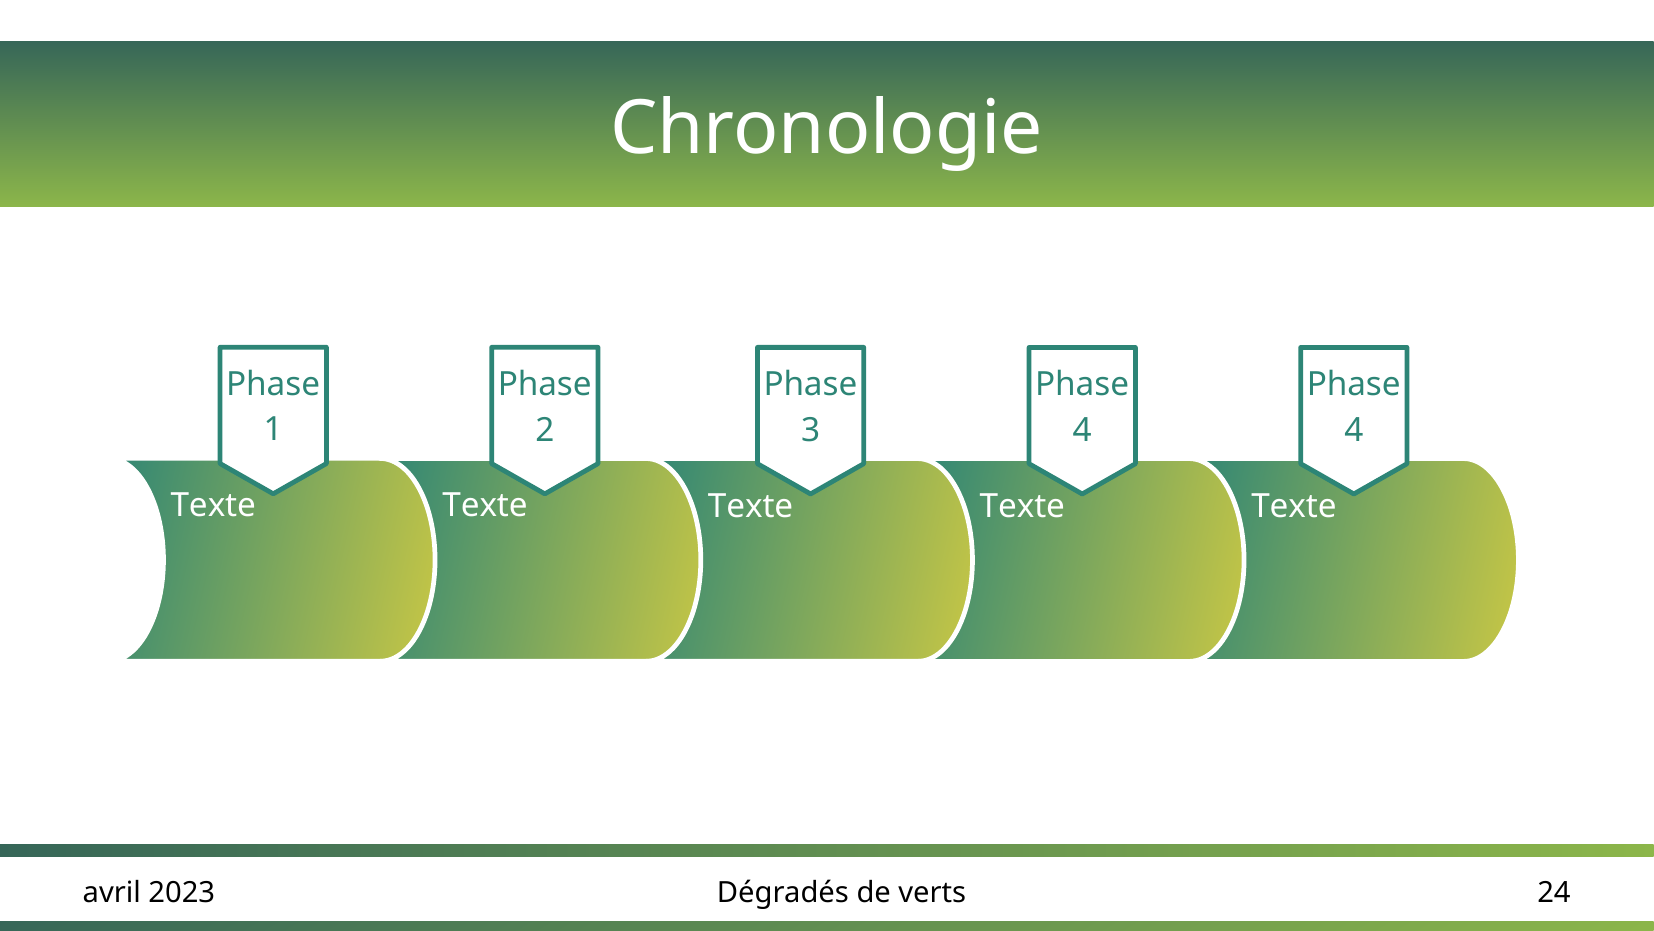

# Chronologie
Phase1
Phase2
Phase3
Phase4
Phase4
Texte
Texte
Texte
Texte
Texte
avril 2023
Dégradés de verts
24